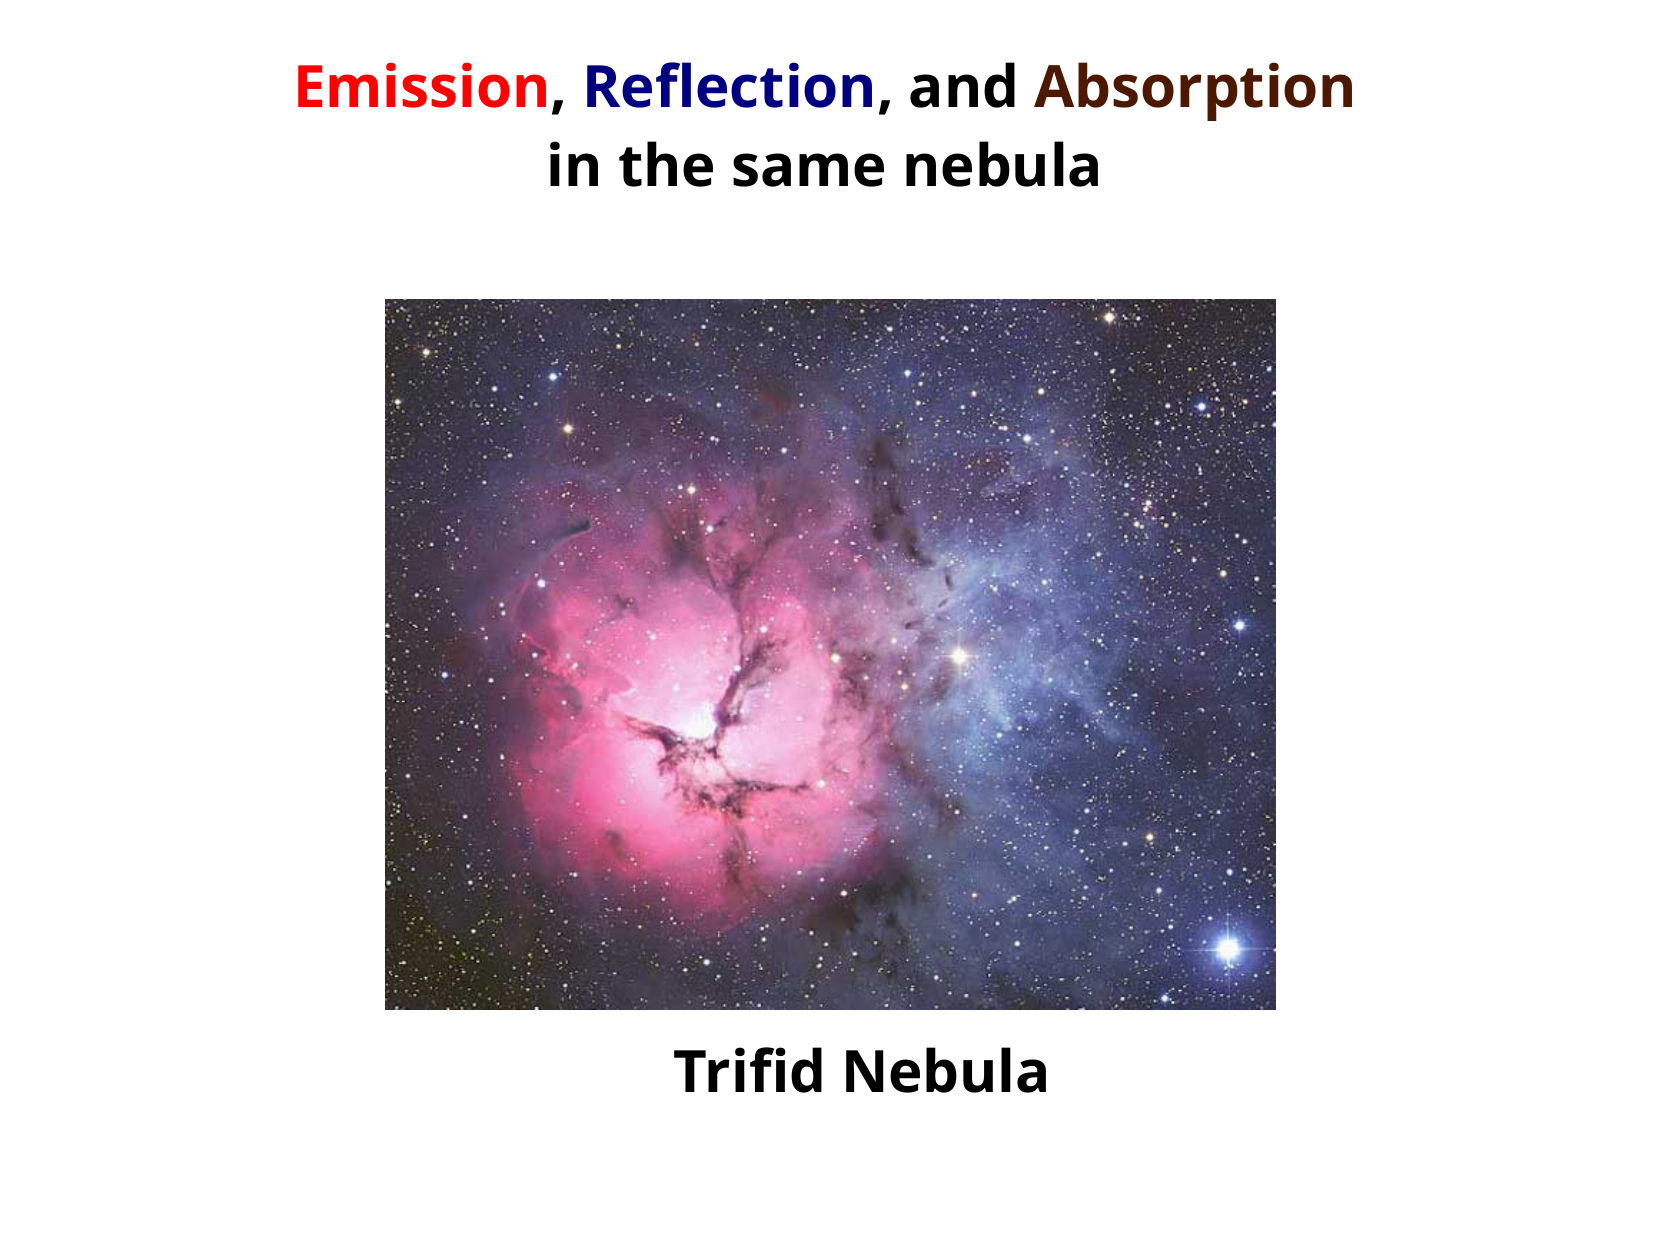

Emission, Reflection, and Absorption
in the same nebula
Trifid Nebula